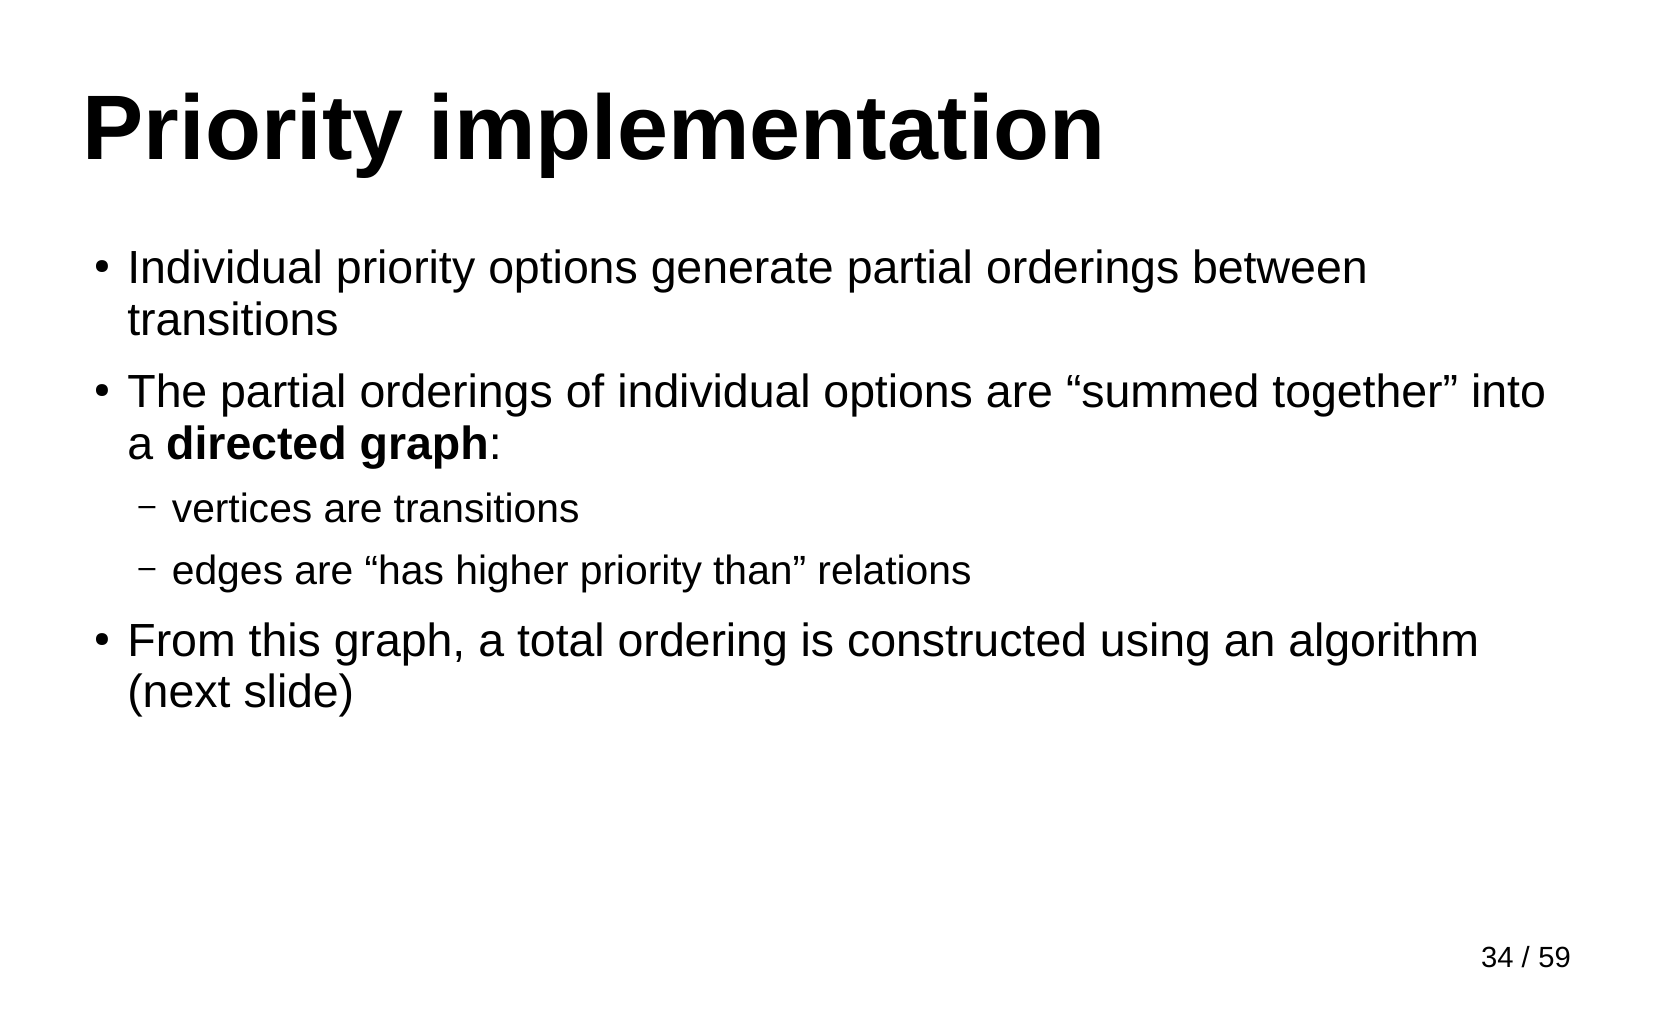

# Priority implementation
Individual priority options generate partial orderings between transitions
The partial orderings of individual options are “summed together” into a directed graph:
vertices are transitions
edges are “has higher priority than” relations
From this graph, a total ordering is constructed using an algorithm (next slide)
34